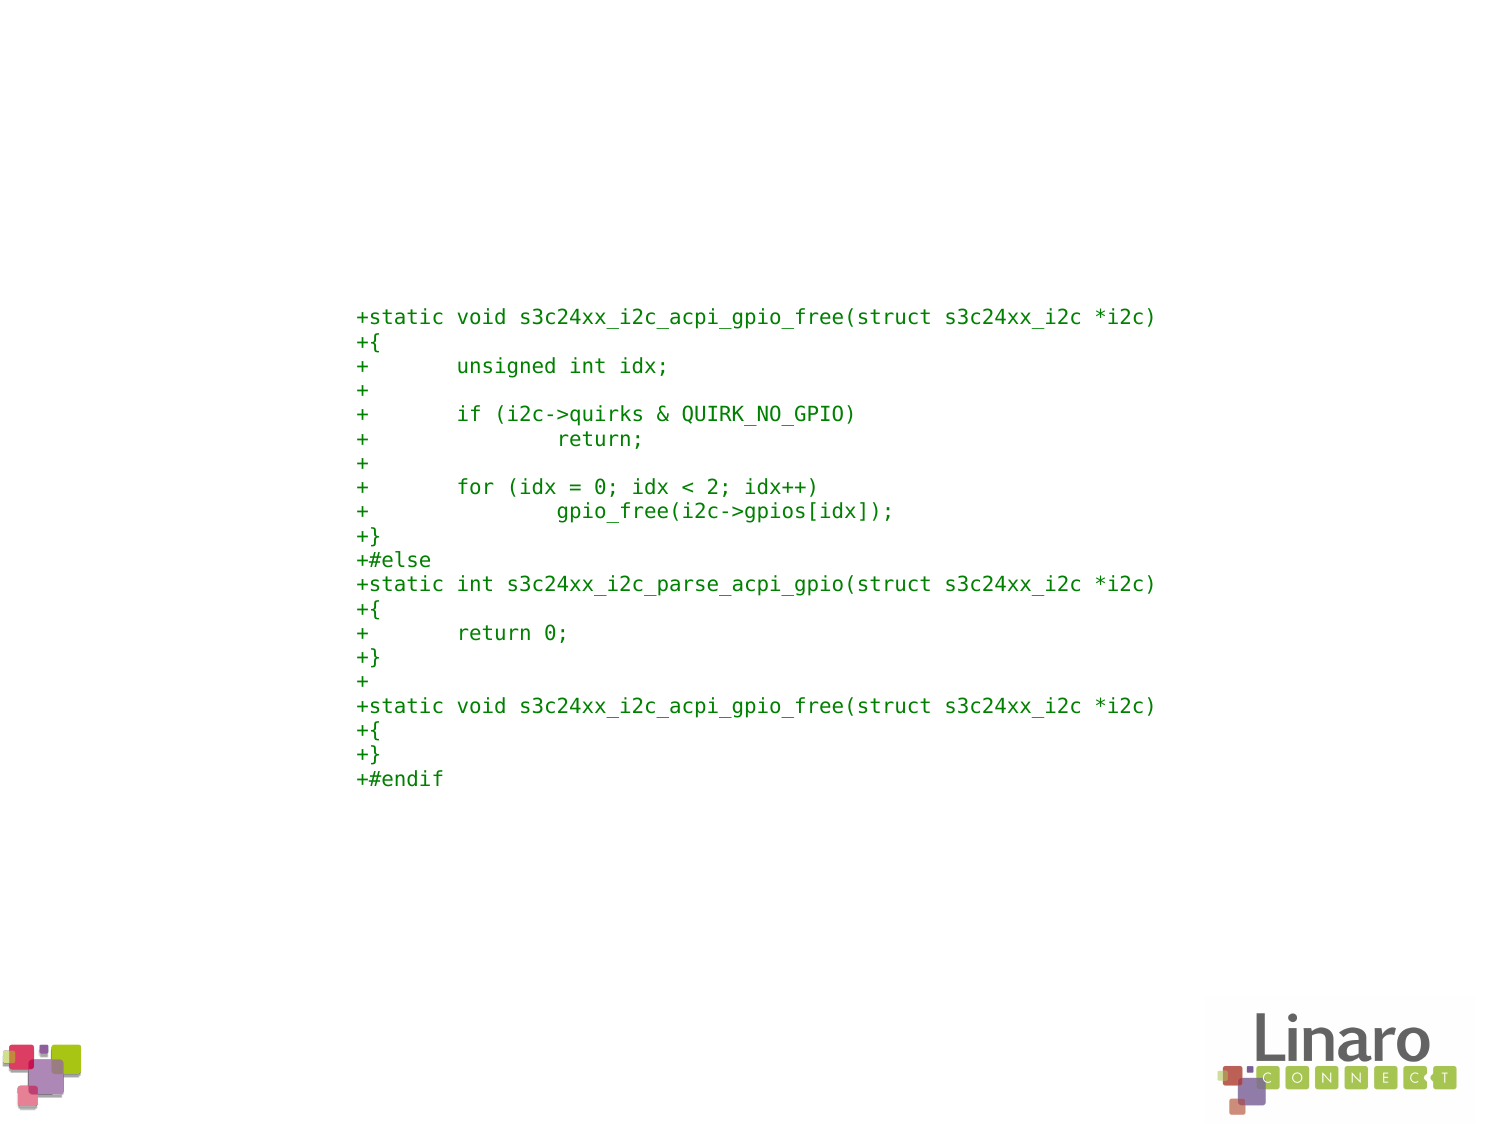

+static void s3c24xx_i2c_acpi_gpio_free(struct s3c24xx_i2c *i2c)
+{
+ unsigned int idx;
+
+ if (i2c->quirks & QUIRK_NO_GPIO)
+ return;
+
+ for (idx = 0; idx < 2; idx++)
+ gpio_free(i2c->gpios[idx]);
+}
+#else
+static int s3c24xx_i2c_parse_acpi_gpio(struct s3c24xx_i2c *i2c)
+{
+ return 0;
+}
+
+static void s3c24xx_i2c_acpi_gpio_free(struct s3c24xx_i2c *i2c)
+{
+}
+#endif